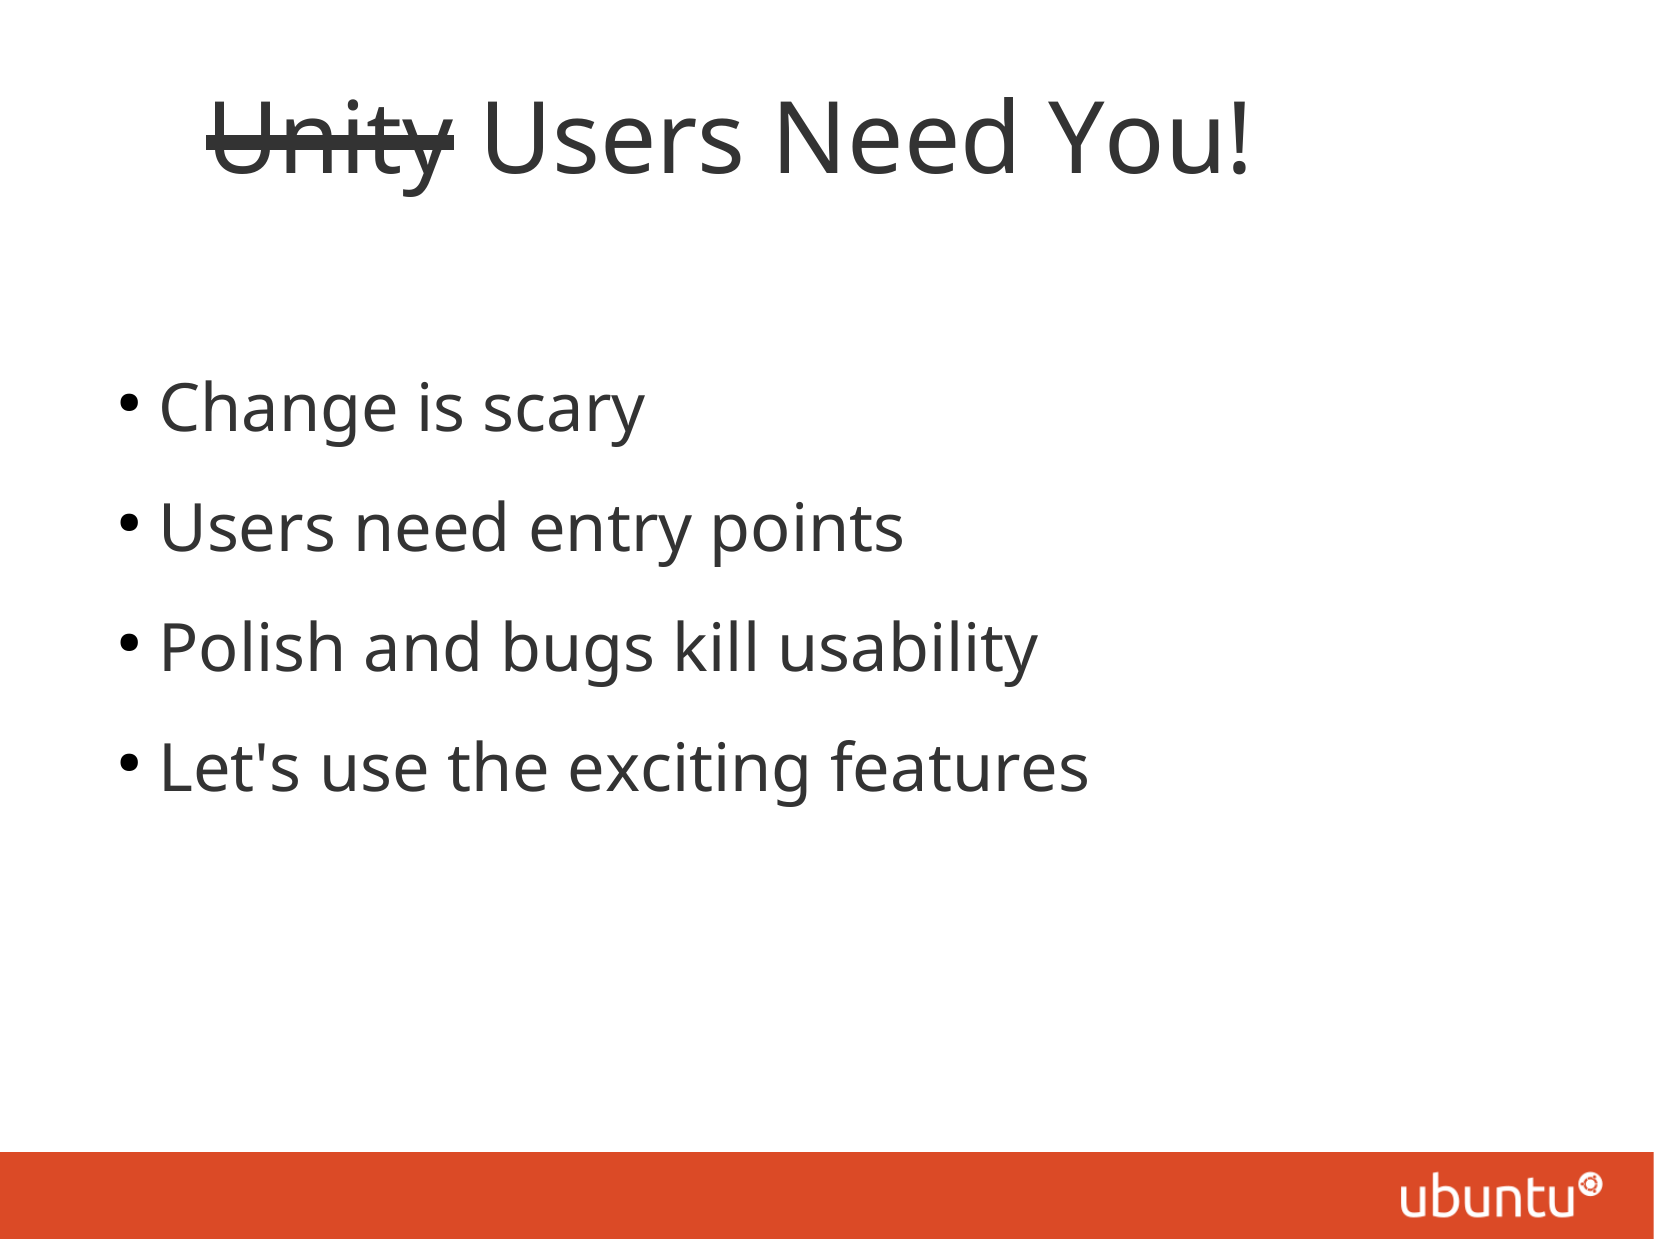

# Unity Users Need You!
 Change is scary
 Users need entry points
 Polish and bugs kill usability
 Let's use the exciting features